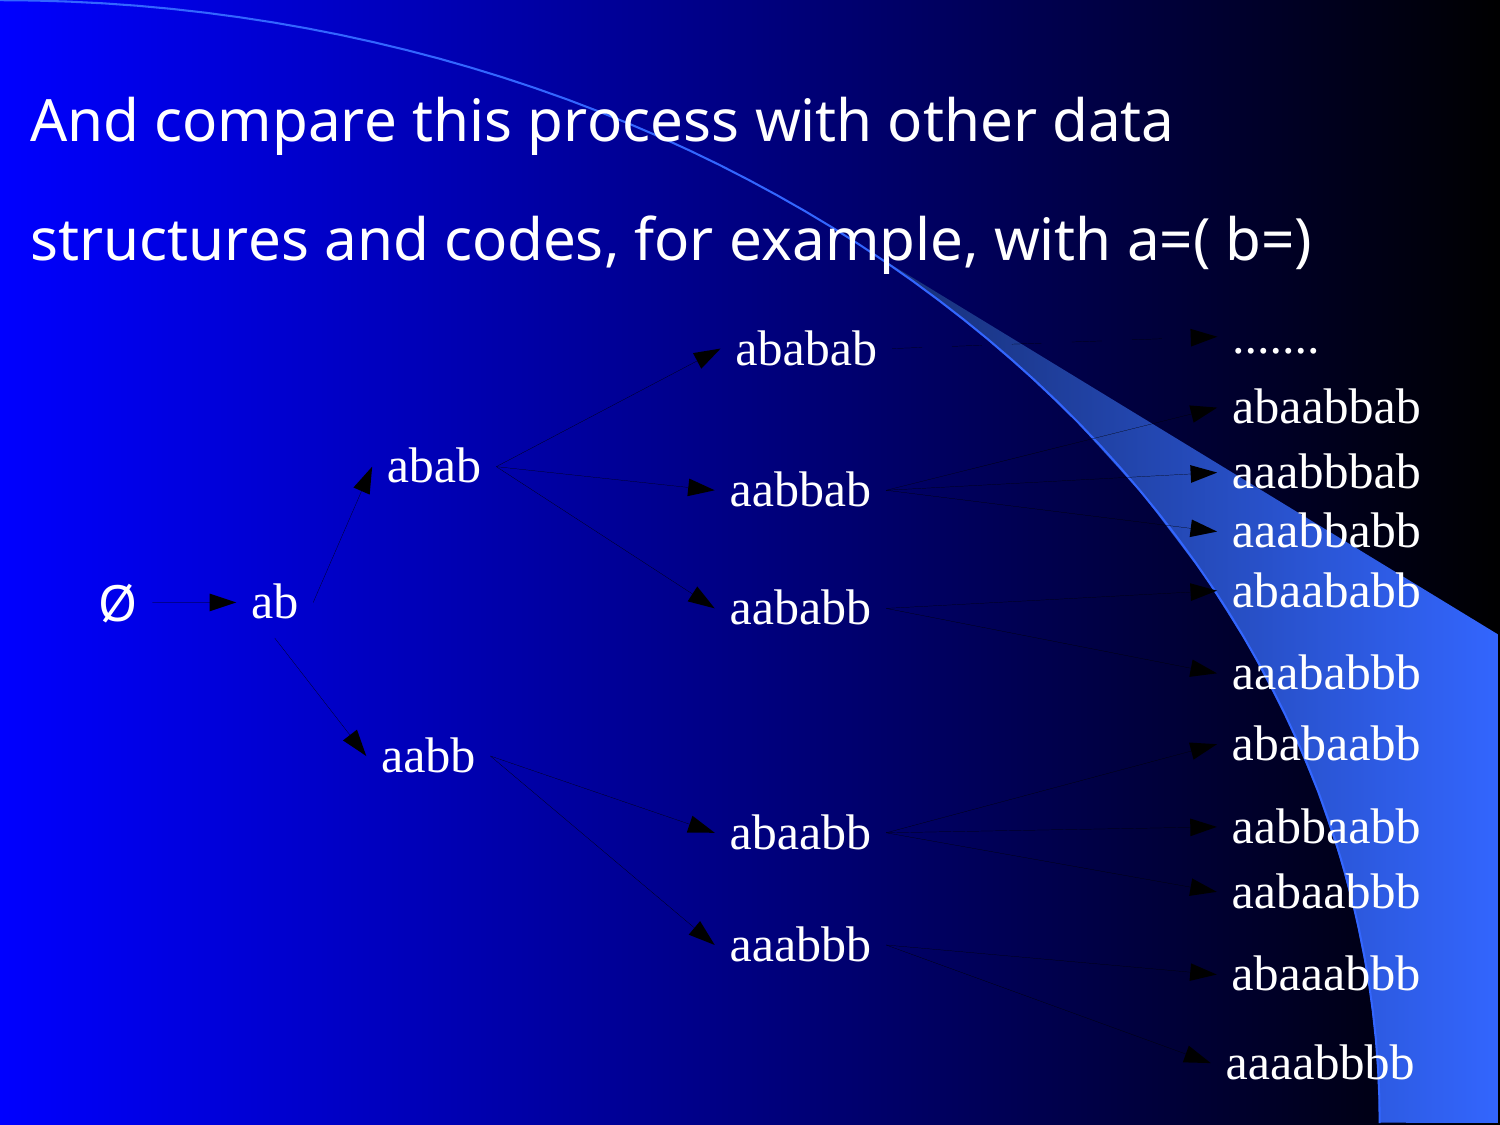

And compare this process with other data
structures and codes, for example, with a=( b=)
.......
ababab
abaabbab
abab
aaabbbab
aabbab
aaabbabb
abaababb
Ø
ab
aababb
aaababbb
ababaabb
aabb
aabbaabb
abaabb
aabaabbb
aaabbb
abaaabbb
aaaabbbb